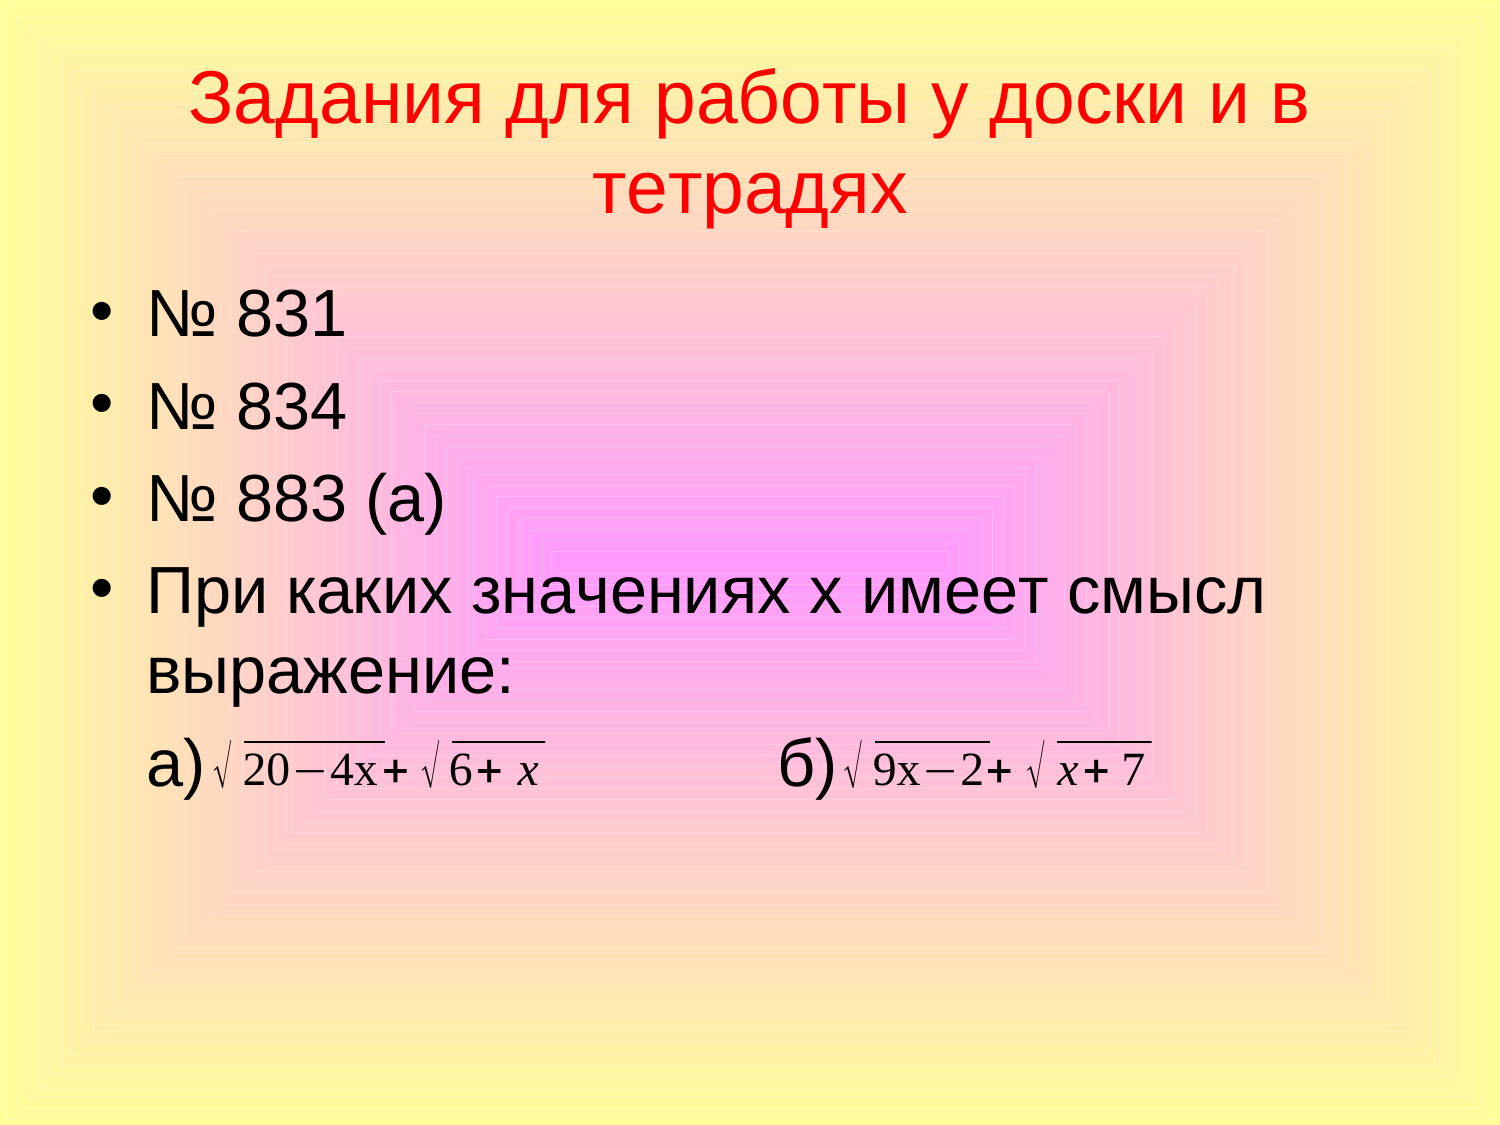

# Задания для работы у доски и в тетрадях
№ 831
№ 834
№ 883 (а)
При каких значениях х имеет смысл выражение:
а) б)